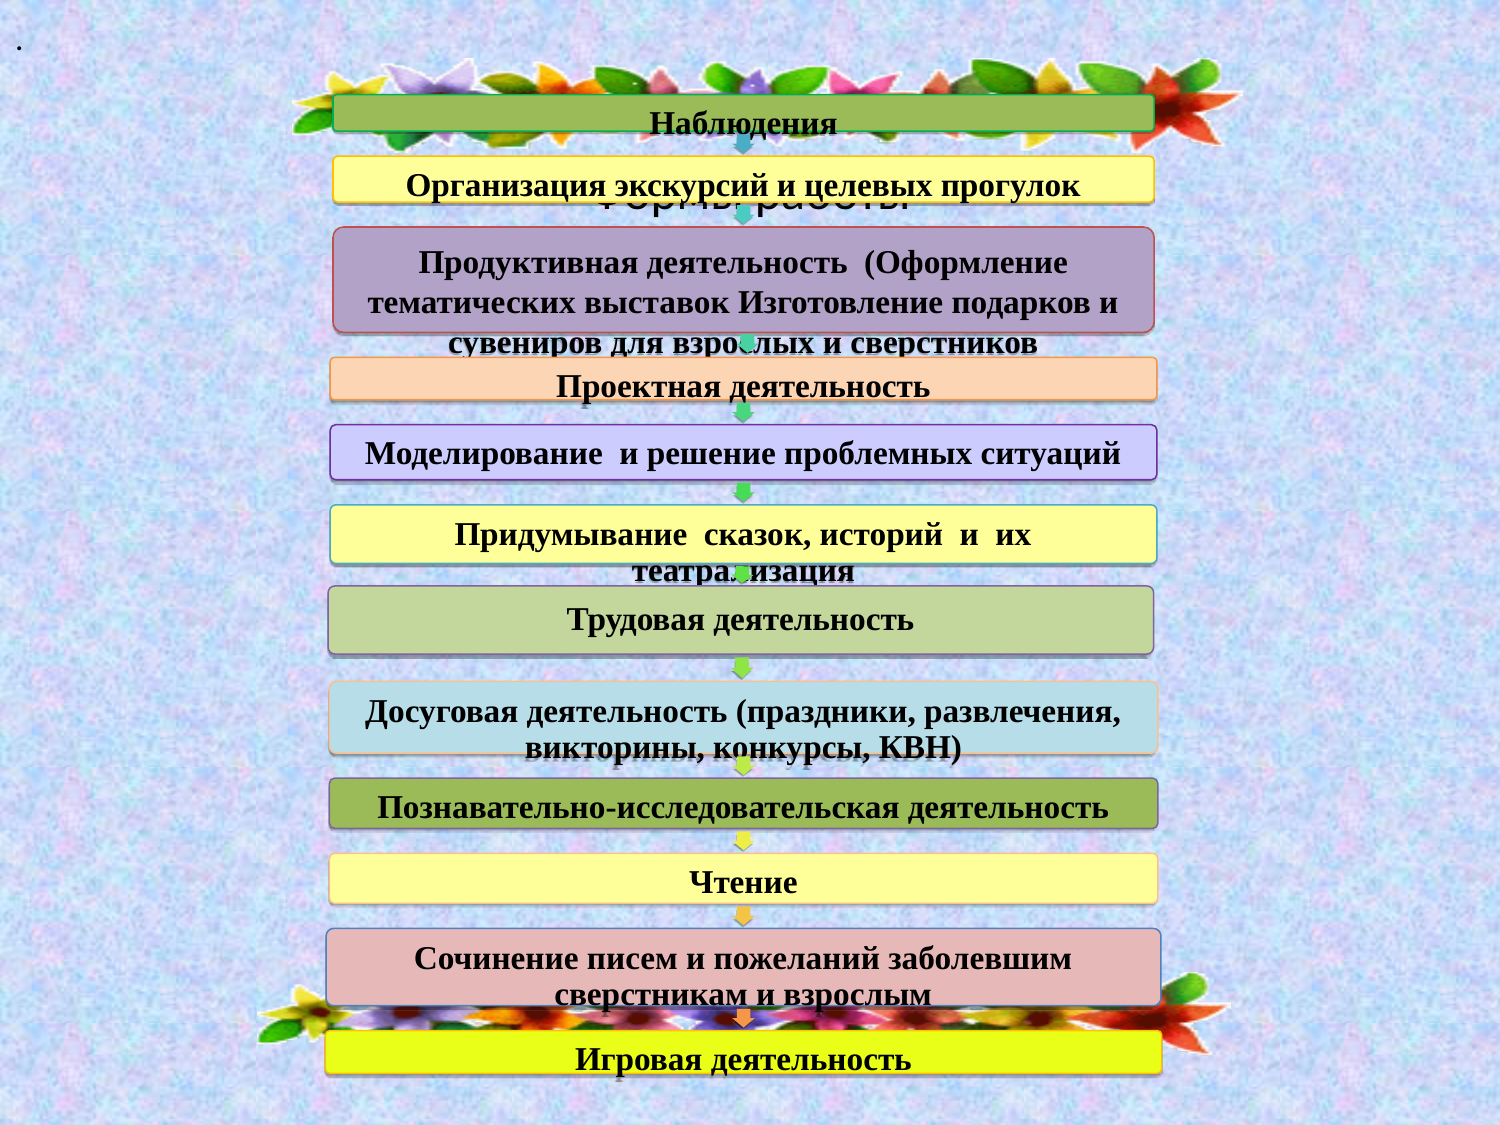

.
Наблюдения
Организация экскурсий и целевых прогулок
Продуктивная деятельность (Оформление тематических выставок Изготовление подарков и сувениров для взрослых и сверстников
Проектная деятельность
Моделирование и решение проблемных ситуаций
Придумывание сказок, историй и их театрализация
Трудовая деятельность
Досуговая деятельность (праздники, развлечения, викторины, конкурсы, КВН)
Познавательно-исследовательская деятельность
Чтение
Сочинение писем и пожеланий заболевшим сверстникам и взрослым
Игровая деятельность
# Формы работы